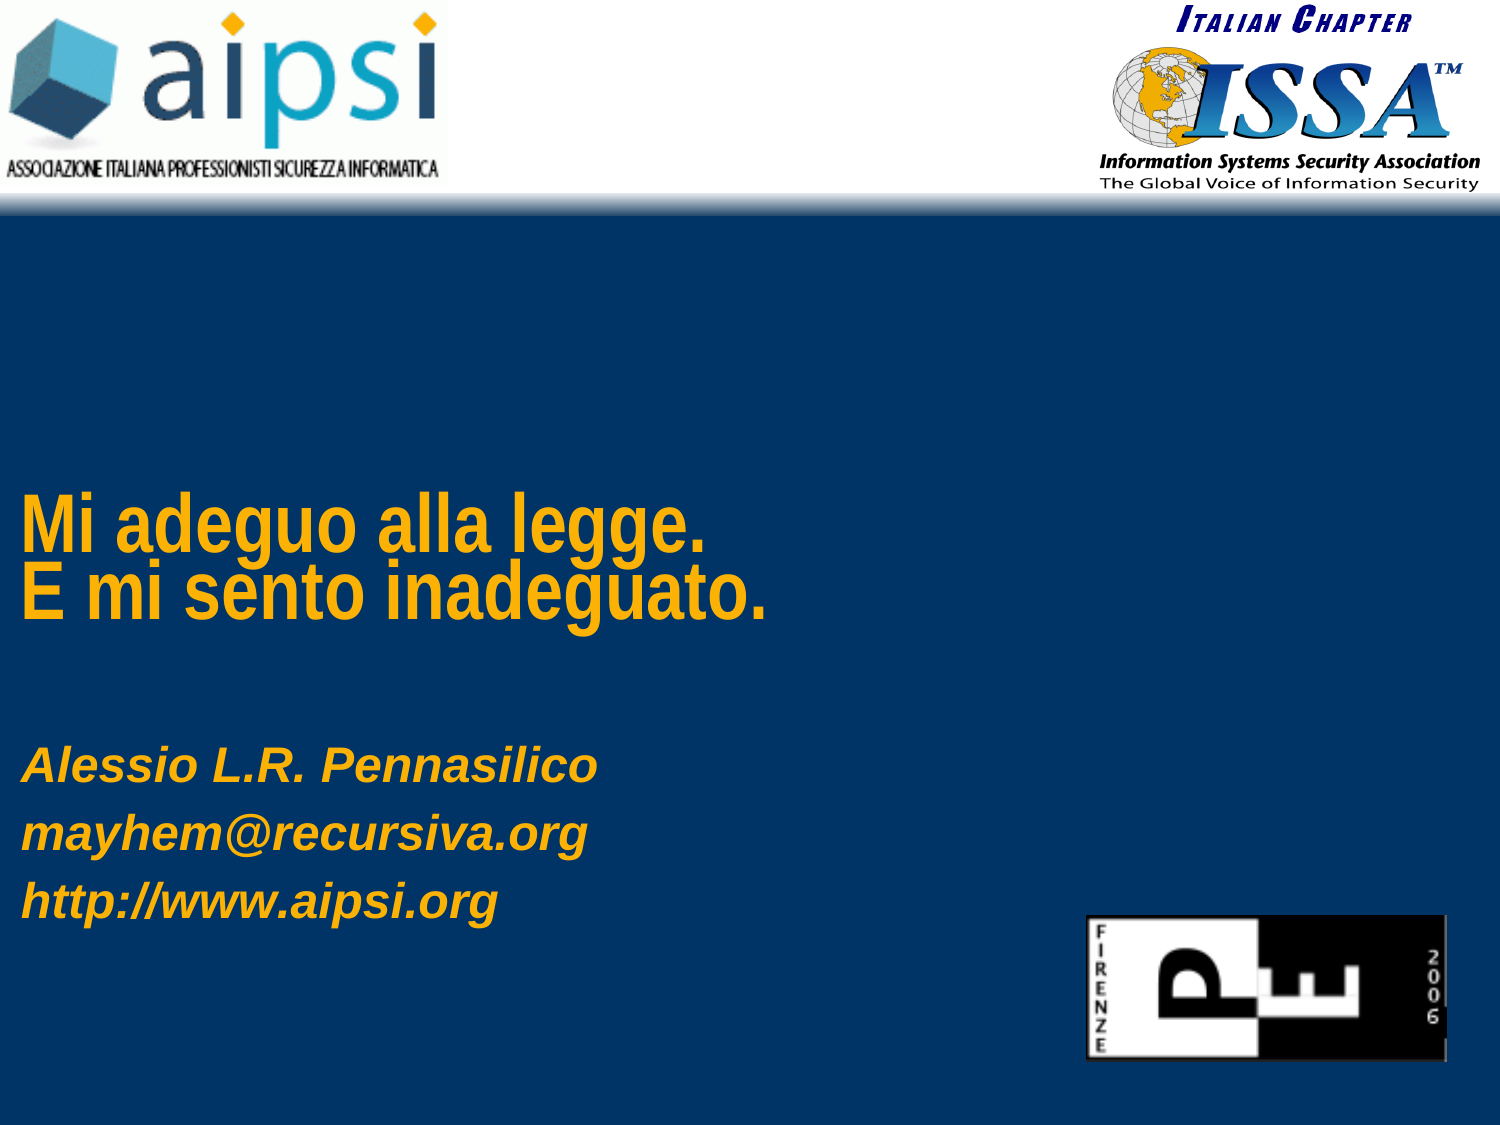

# Mi adeguo alla legge. E mi sento inadeguato.
Alessio L.R. Pennasilico
mayhem@recursiva.org
http://www.aipsi.org